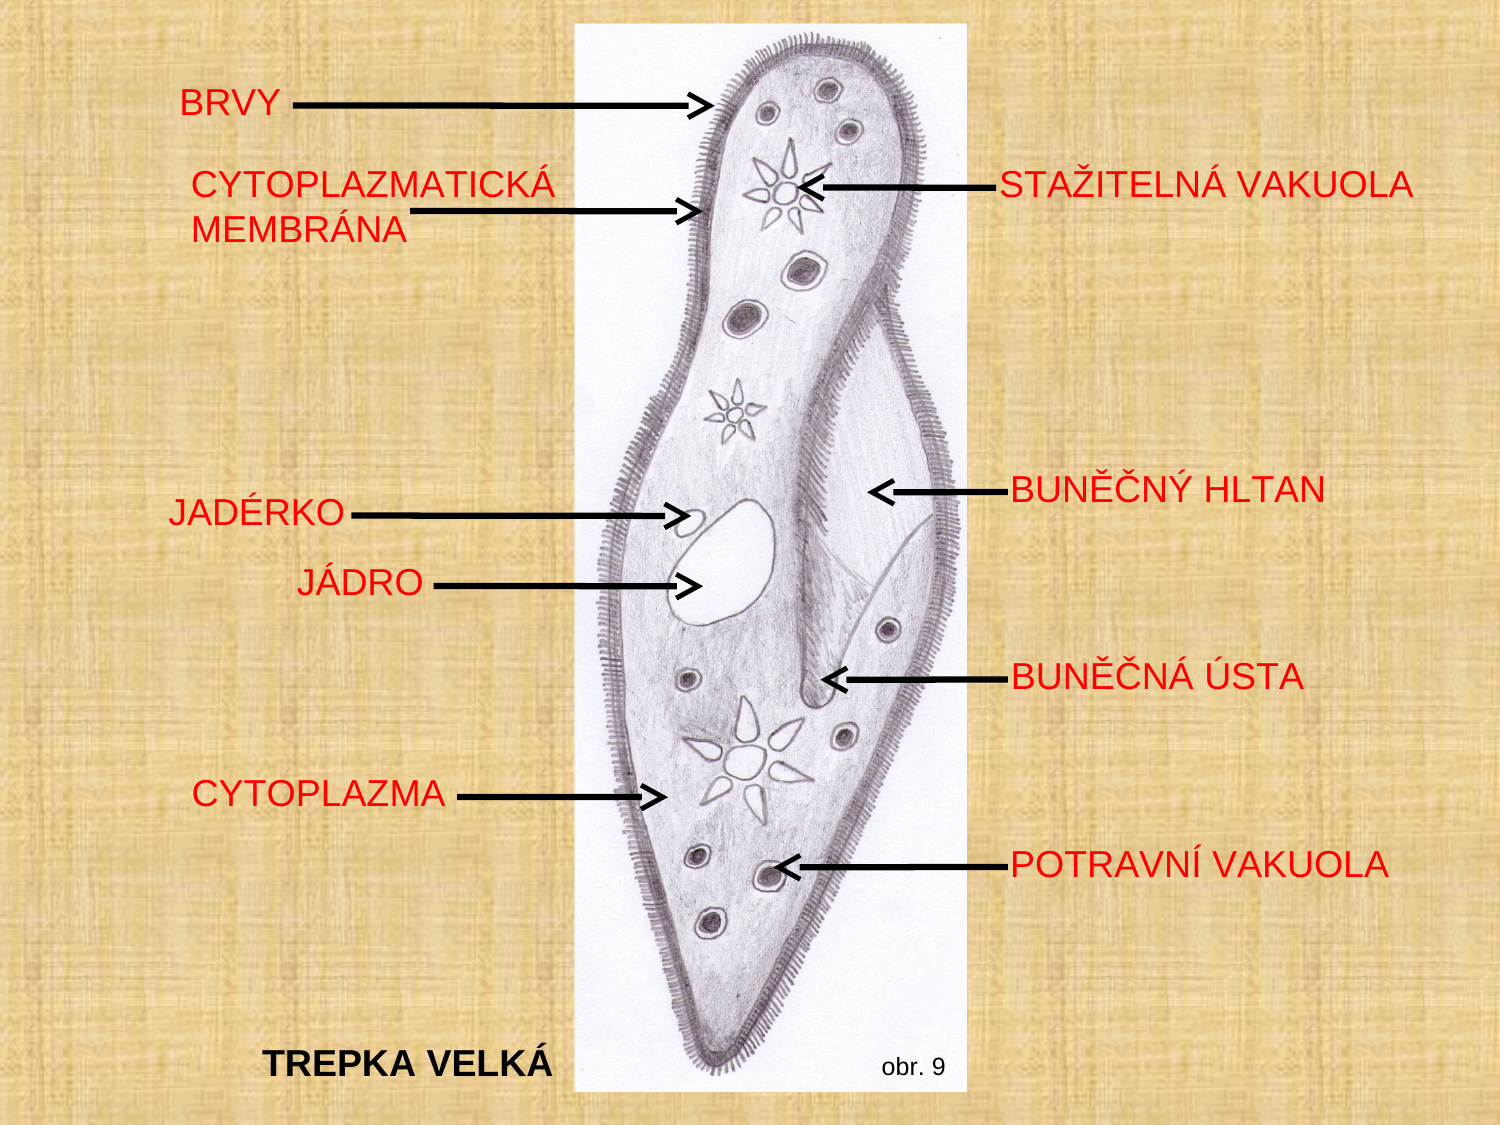

BRVY
CYTOPLAZMATICKÁ
MEMBRÁNA
STAŽITELNÁ VAKUOLA
BUNĚČNÝ HLTAN
JADÉRKO
JÁDRO
BUNĚČNÁ ÚSTA
CYTOPLAZMA
POTRAVNÍ VAKUOLA
TREPKA VELKÁ
obr. 9